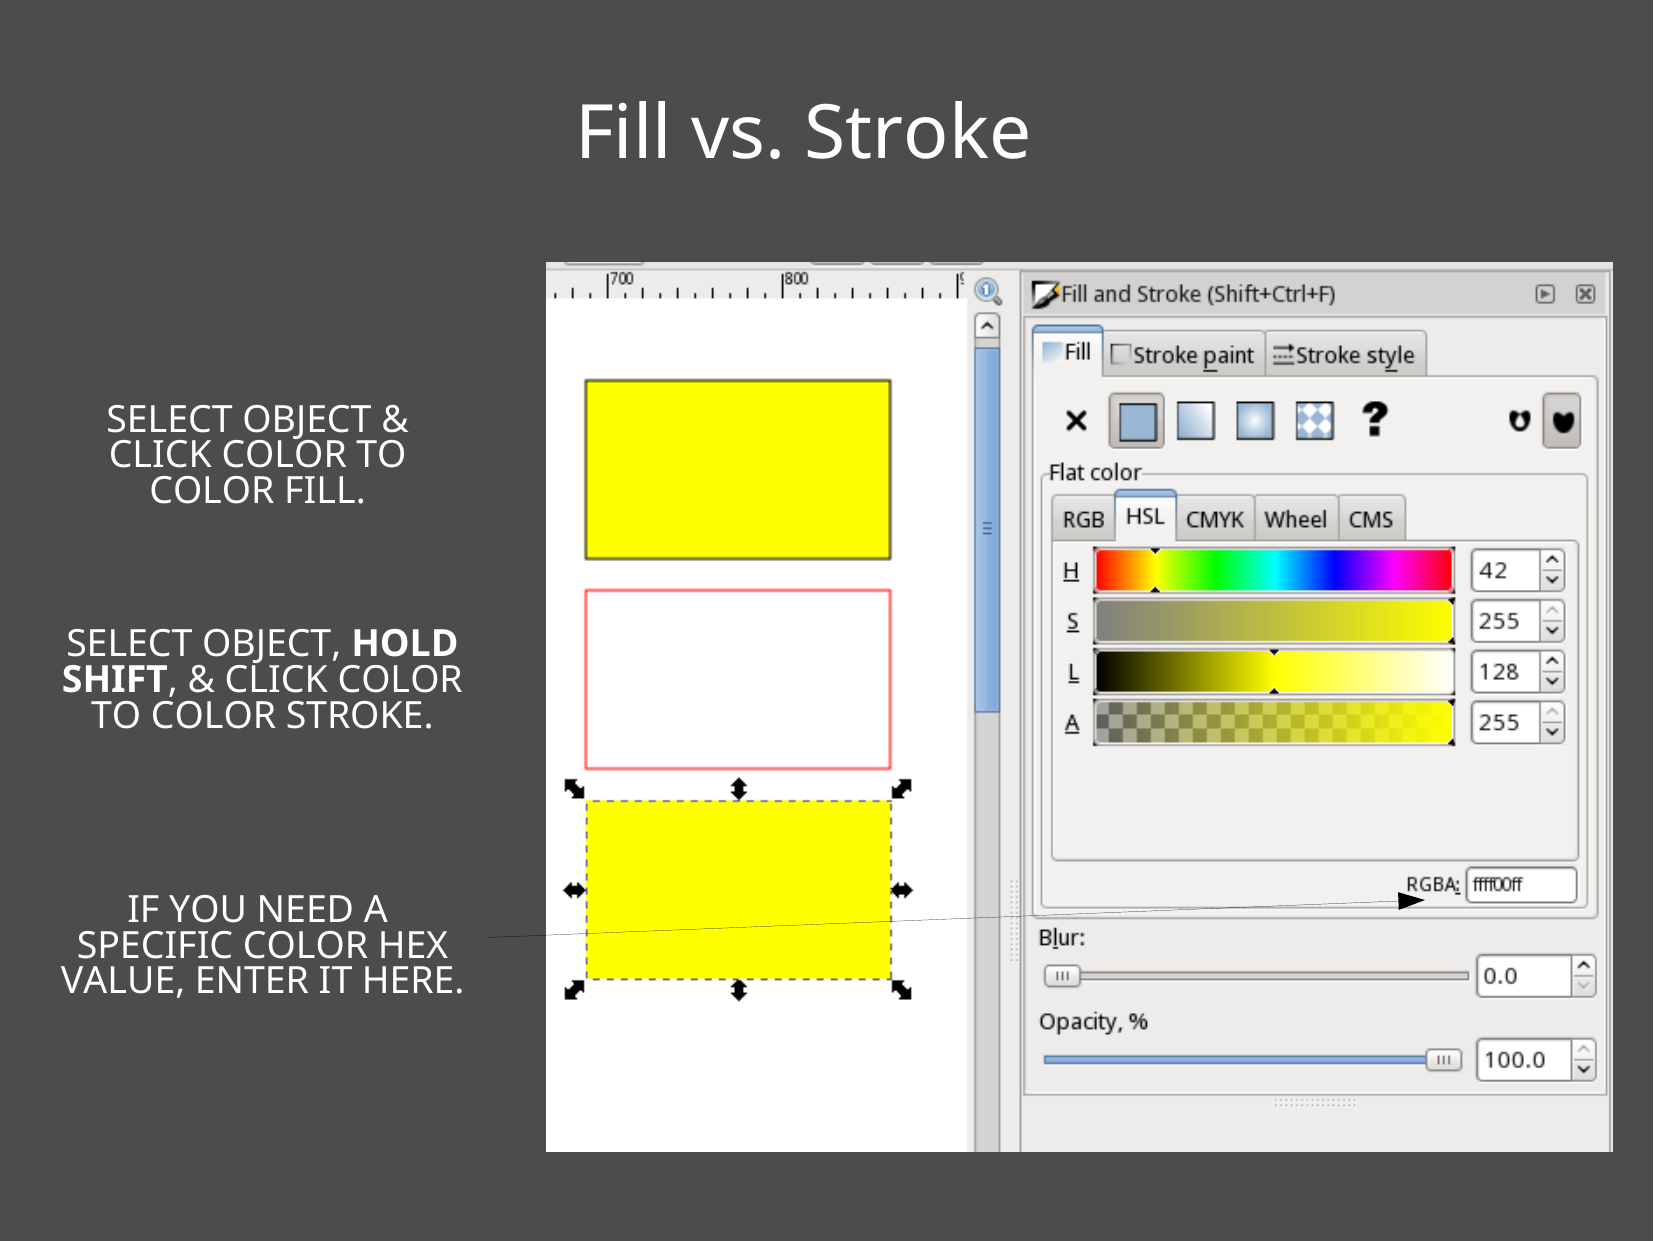

# Fill vs. Stroke
SELECT OBJECT &
CLICK COLOR TO
COLOR FILL.
SELECT OBJECT, HOLD SHIFT, & CLICK COLOR TO COLOR STROKE.
IF YOU NEED A
SPECIFIC COLOR HEX
VALUE, ENTER IT HERE.